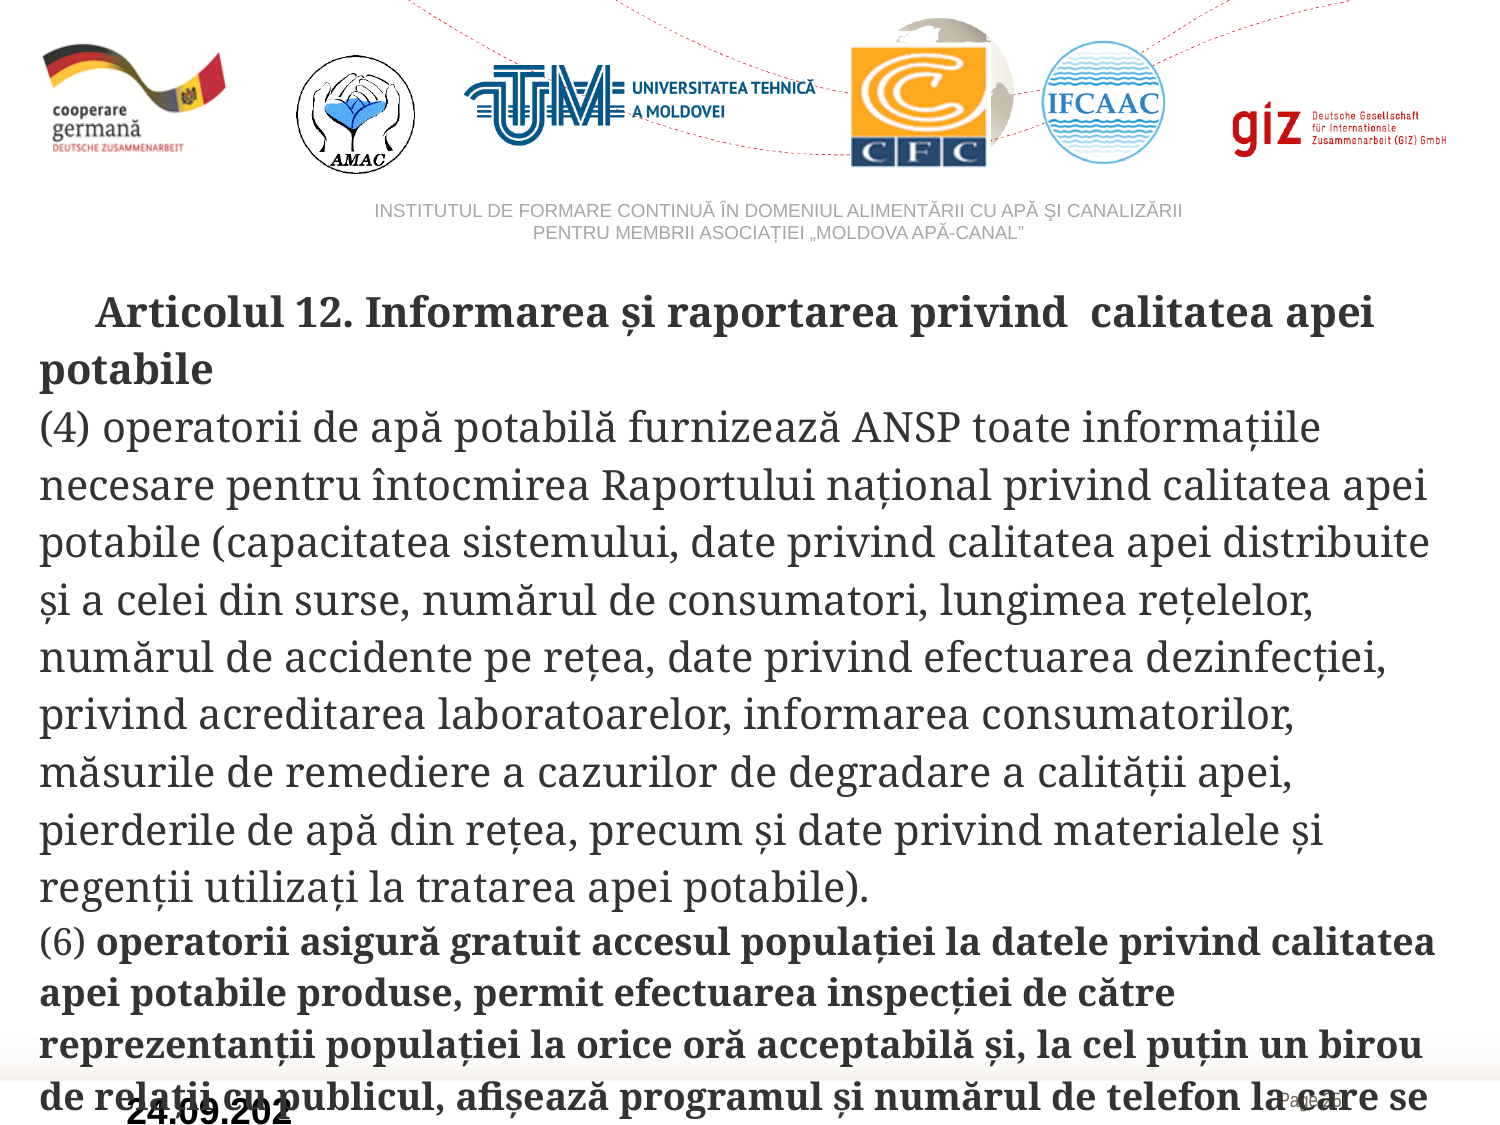

INSTITUTUL DE FORMARE CONTINUĂ ÎN DOMENIUL ALIMENTĂRII CU APĂ ŞI CANALIZĂRII
PENTRU MEMBRII ASOCIAȚIEI „MOLDOVA APĂ-CANAL”
# Articolul 12. Informarea și raportarea privind  calitatea apei potabile (4) operatorii de apă potabilă furnizează ANSP toate informațiile necesare pentru întocmirea Raportului național privind calitatea apei potabile (capacitatea sistemului, date privind calitatea apei distribuite și a celei din surse, numărul de consumatori, lungimea rețelelor, numărul de accidente pe rețea, date privind efectuarea dezinfecției, privind acreditarea laboratoarelor, informarea consumatorilor, măsurile de remediere a cazurilor de degradare a calității apei, pierderile de apă din rețea, precum și date privind materialele și regenții utilizați la tratarea apei potabile). (6) operatorii asigură gratuit accesul populației la datele privind calitatea apei potabile produse, permit efectuarea inspecției de către reprezentanții populației la orice oră acceptabilă și, la cel puțin un birou de relații cu publicul, afișează programul și numărul de telefon la care se pot obține date despre calitatea apei potabile produse și distribuite.